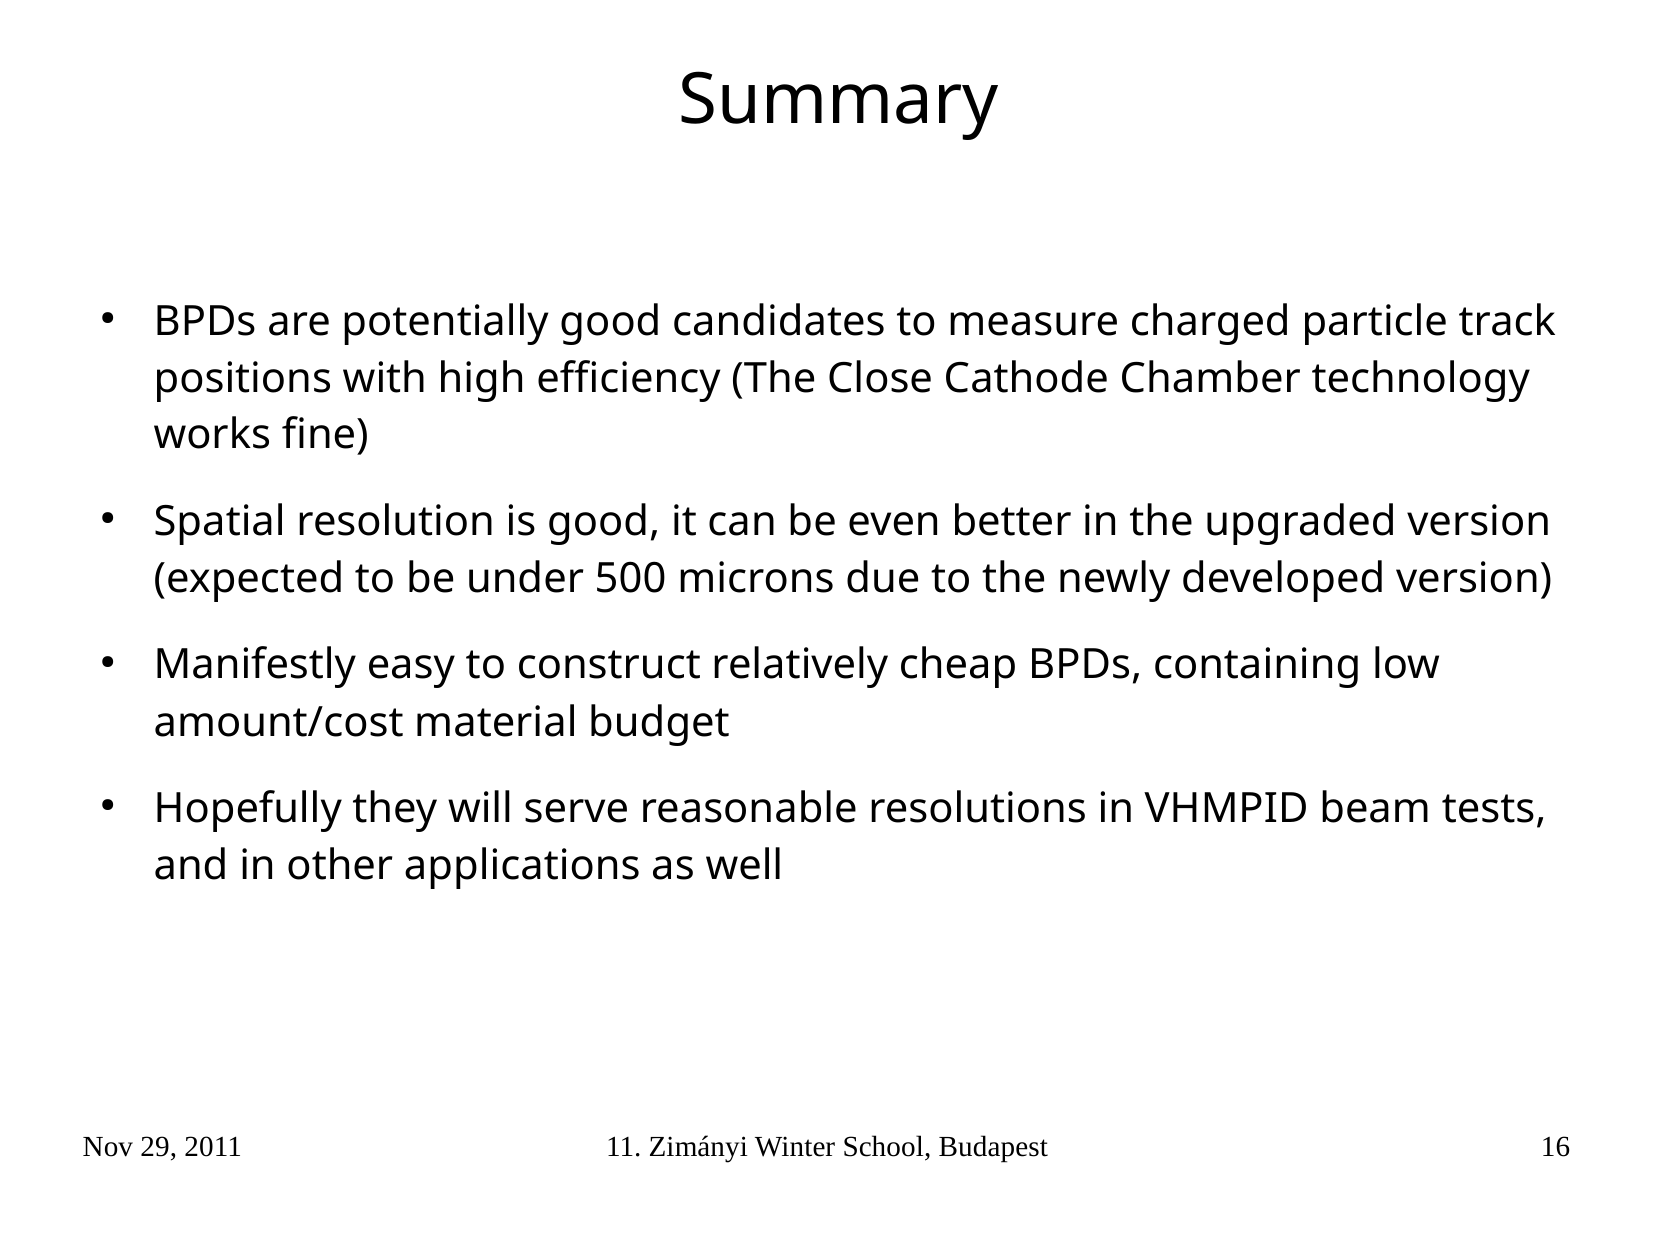

# Summary
BPDs are potentially good candidates to measure charged particle track positions with high efficiency (The Close Cathode Chamber technology works fine)
Spatial resolution is good, it can be even better in the upgraded version (expected to be under 500 microns due to the newly developed version)
Manifestly easy to construct relatively cheap BPDs, containing low amount/cost material budget
Hopefully they will serve reasonable resolutions in VHMPID beam tests, and in other applications as well
Nov 29, 2011
11. Zimányi Winter School, Budapest
16